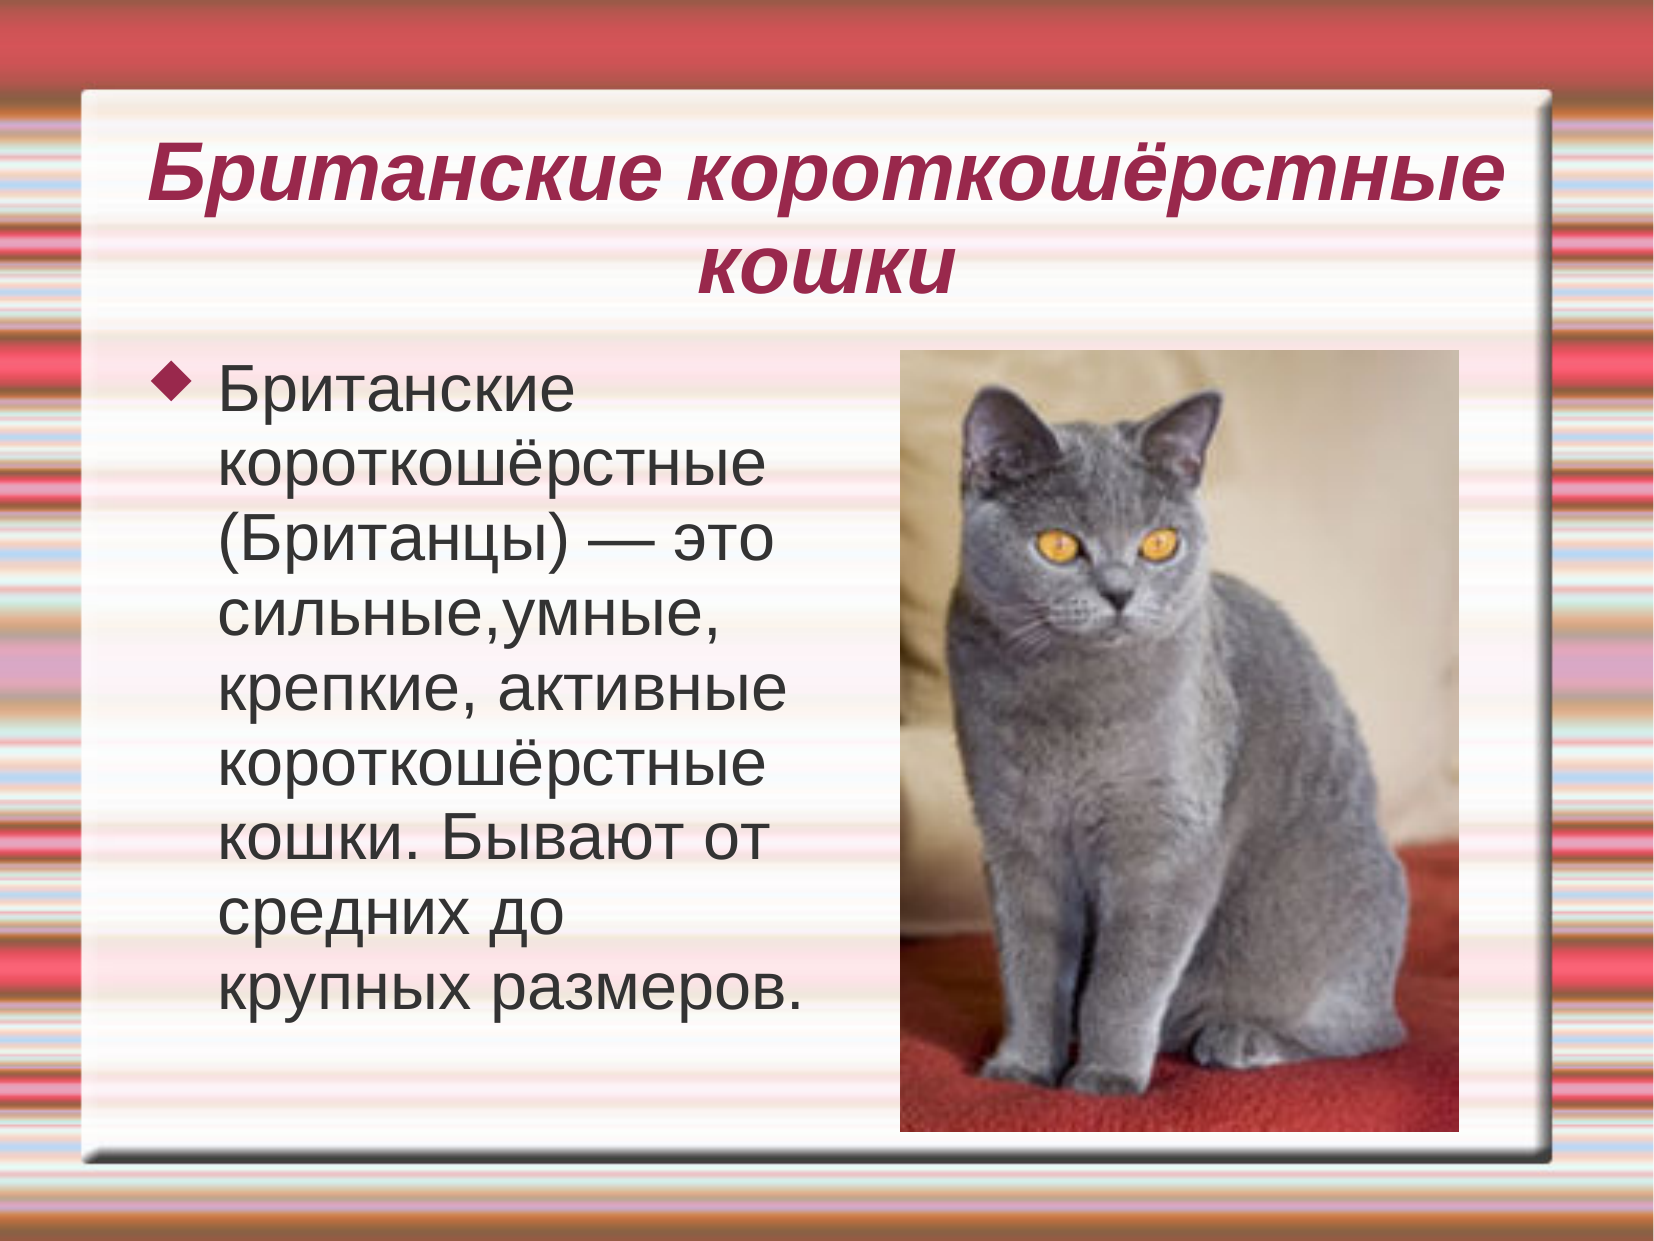

# Британские короткошёрстные кошки
Британские короткошёрстные (Британцы) — это сильные,умные, крепкие, активные короткошёрстные кошки. Бывают от средних до крупных размеров.